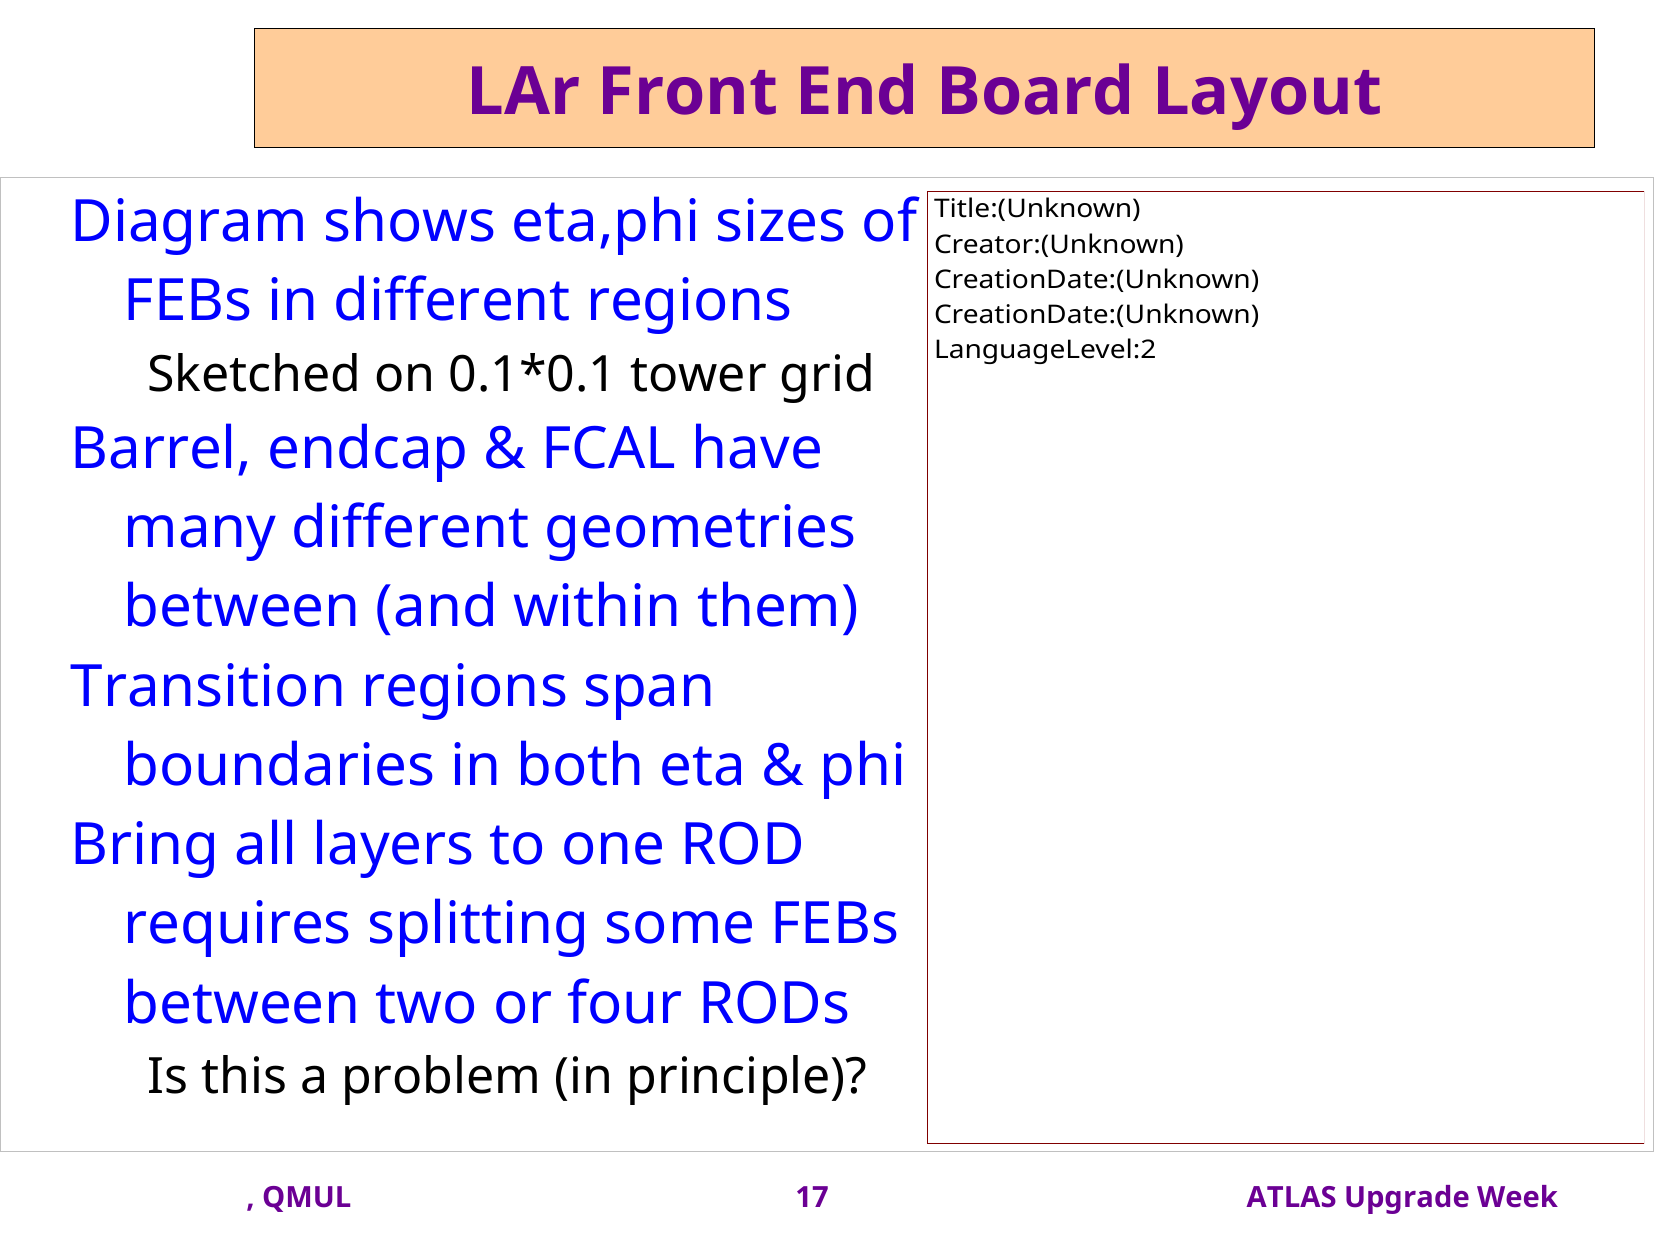

# LAr Front End Board Layout
Diagram shows eta,phi sizes of FEBs in different regions
Sketched on 0.1*0.1 tower grid
Barrel, endcap & FCAL have many different geometries between (and within them)
Transition regions span boundaries in both eta & phi
Bring all layers to one ROD requires splitting some FEBs between two or four RODs
Is this a problem (in principle)?